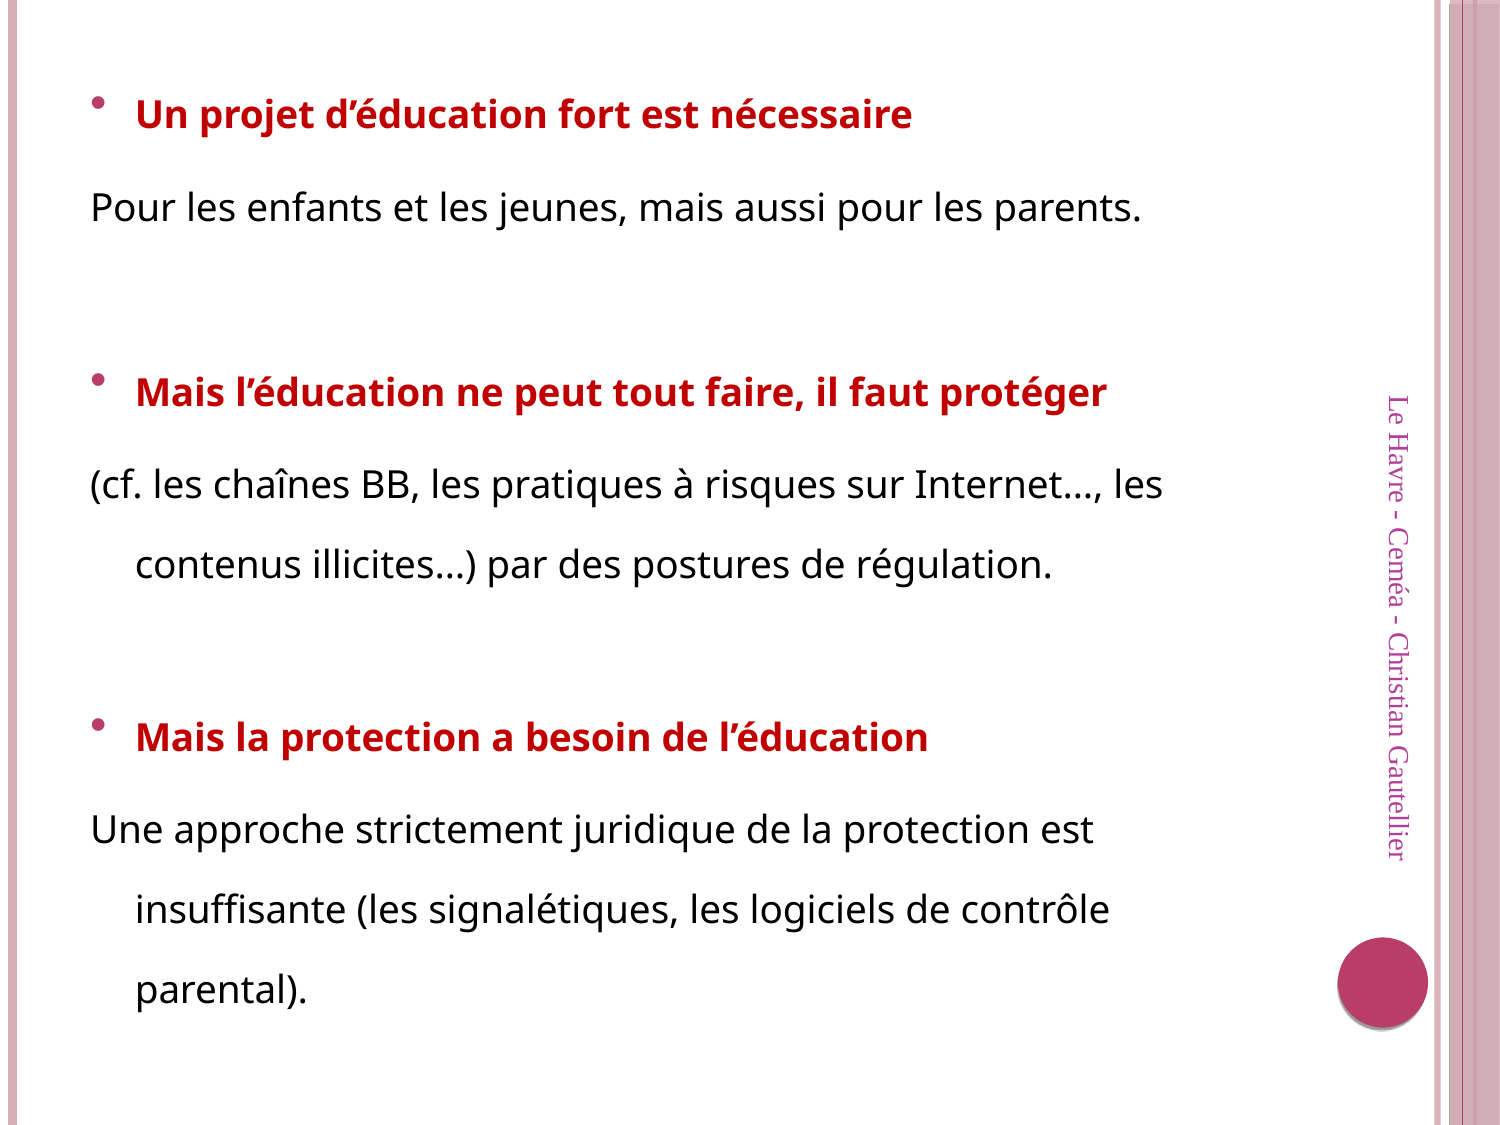

# Un projet d’éducation fort est nécessaire
Pour les enfants et les jeunes, mais aussi pour les parents.
Mais l’éducation ne peut tout faire, il faut protéger
(cf. les chaînes BB, les pratiques à risques sur Internet…, les contenus illicites…) par des postures de régulation.
Mais la protection a besoin de l’éducation
Une approche strictement juridique de la protection est insuffisante (les signalétiques, les logiciels de contrôle parental).
Le Havre - Ceméa - Christian Gautellier